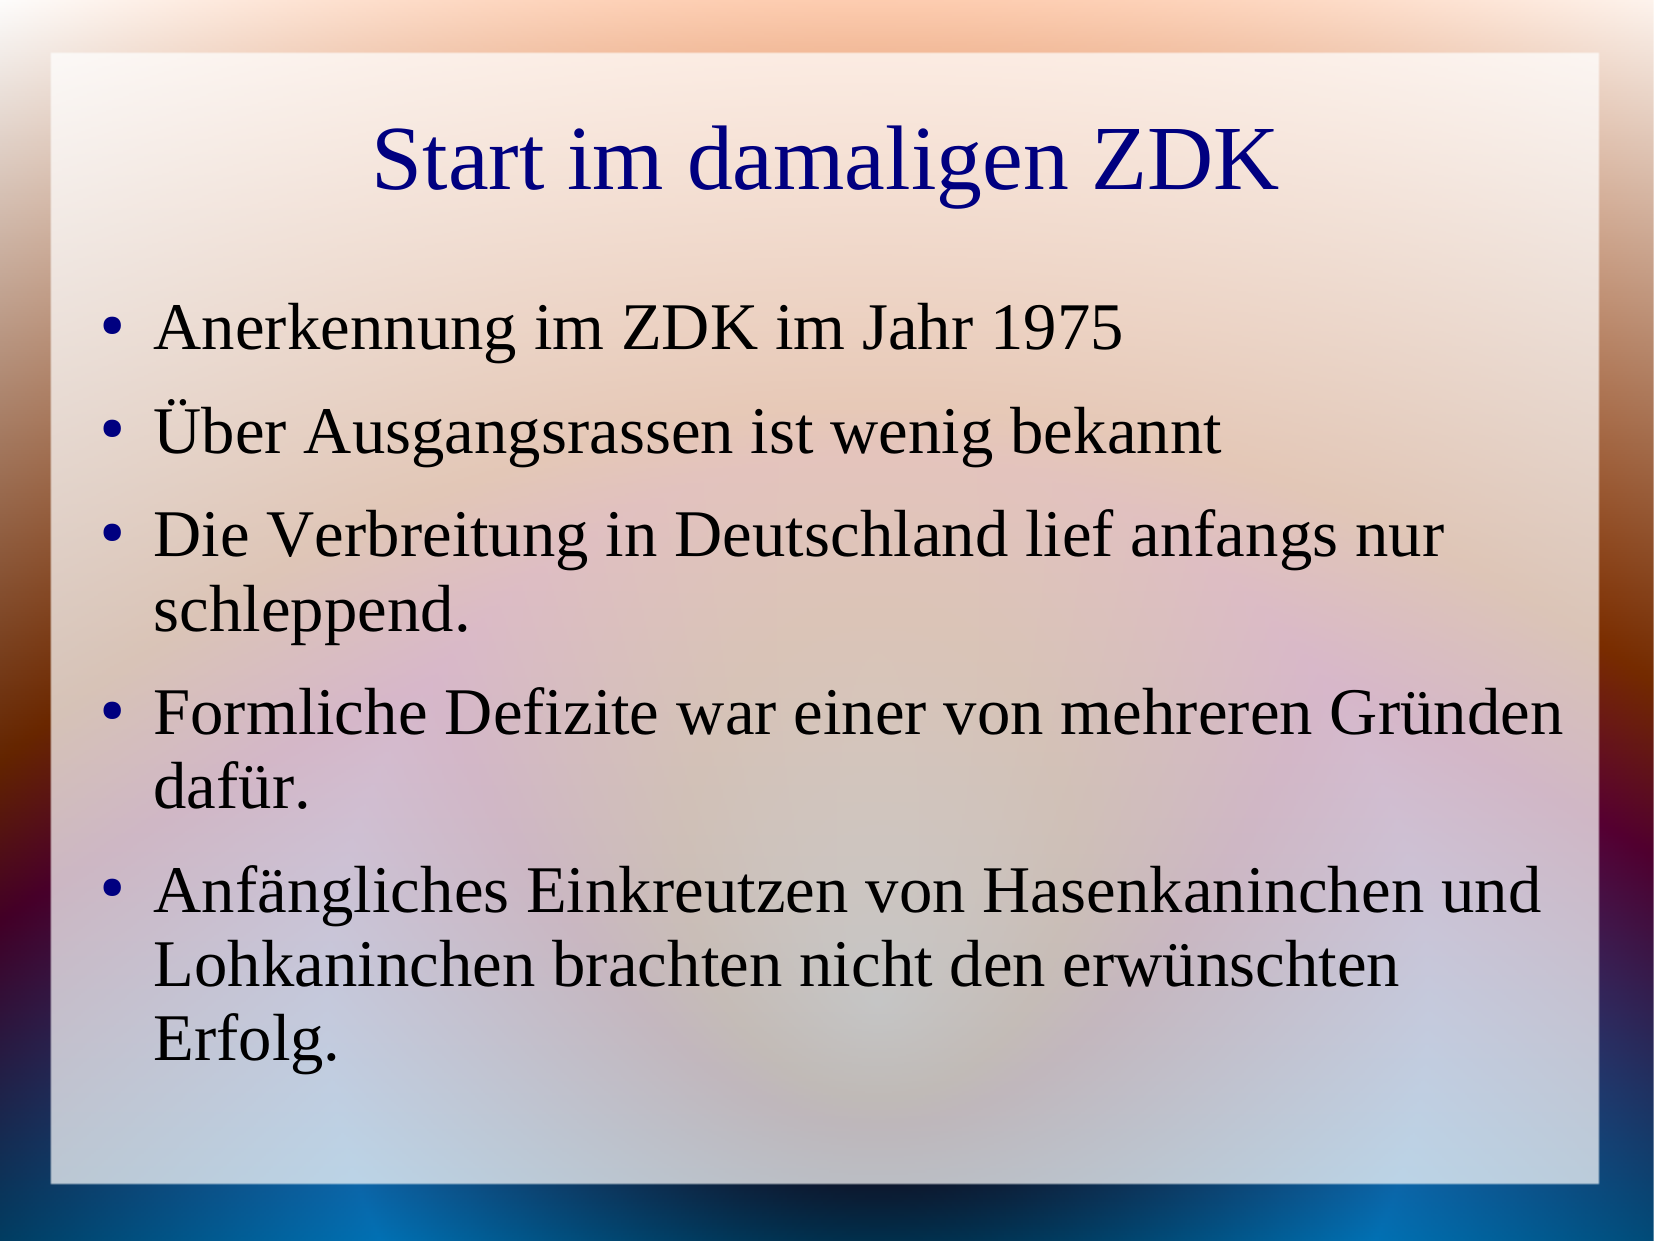

# Start im damaligen ZDK
Anerkennung im ZDK im Jahr 1975
Über Ausgangsrassen ist wenig bekannt
Die Verbreitung in Deutschland lief anfangs nur schleppend.
Formliche Defizite war einer von mehreren Gründen dafür.
Anfängliches Einkreutzen von Hasenkaninchen und Lohkaninchen brachten nicht den erwünschten Erfolg.